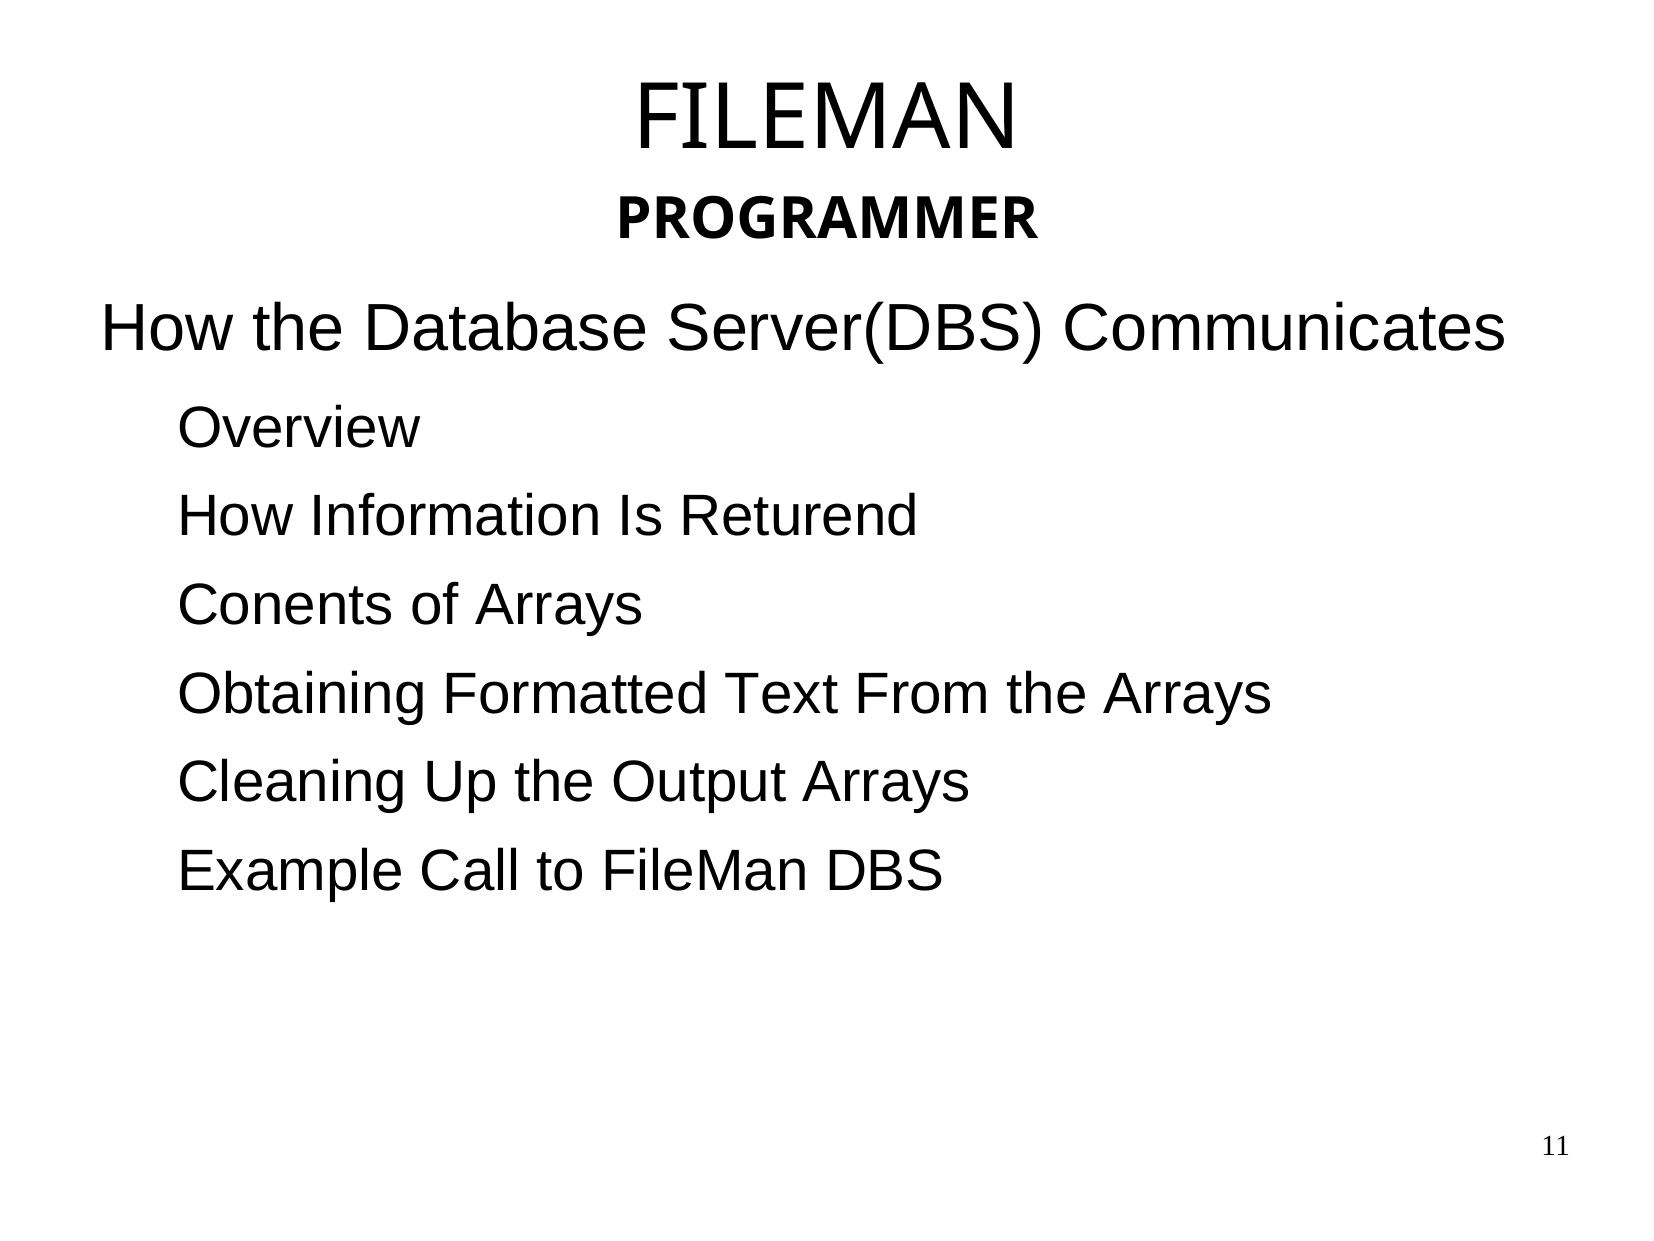

# FILEMAN PROGRAMMER
How the Database Server(DBS) Communicates
Overview
How Information Is Returend
Conents of Arrays
Obtaining Formatted Text From the Arrays
Cleaning Up the Output Arrays
Example Call to FileMan DBS
11